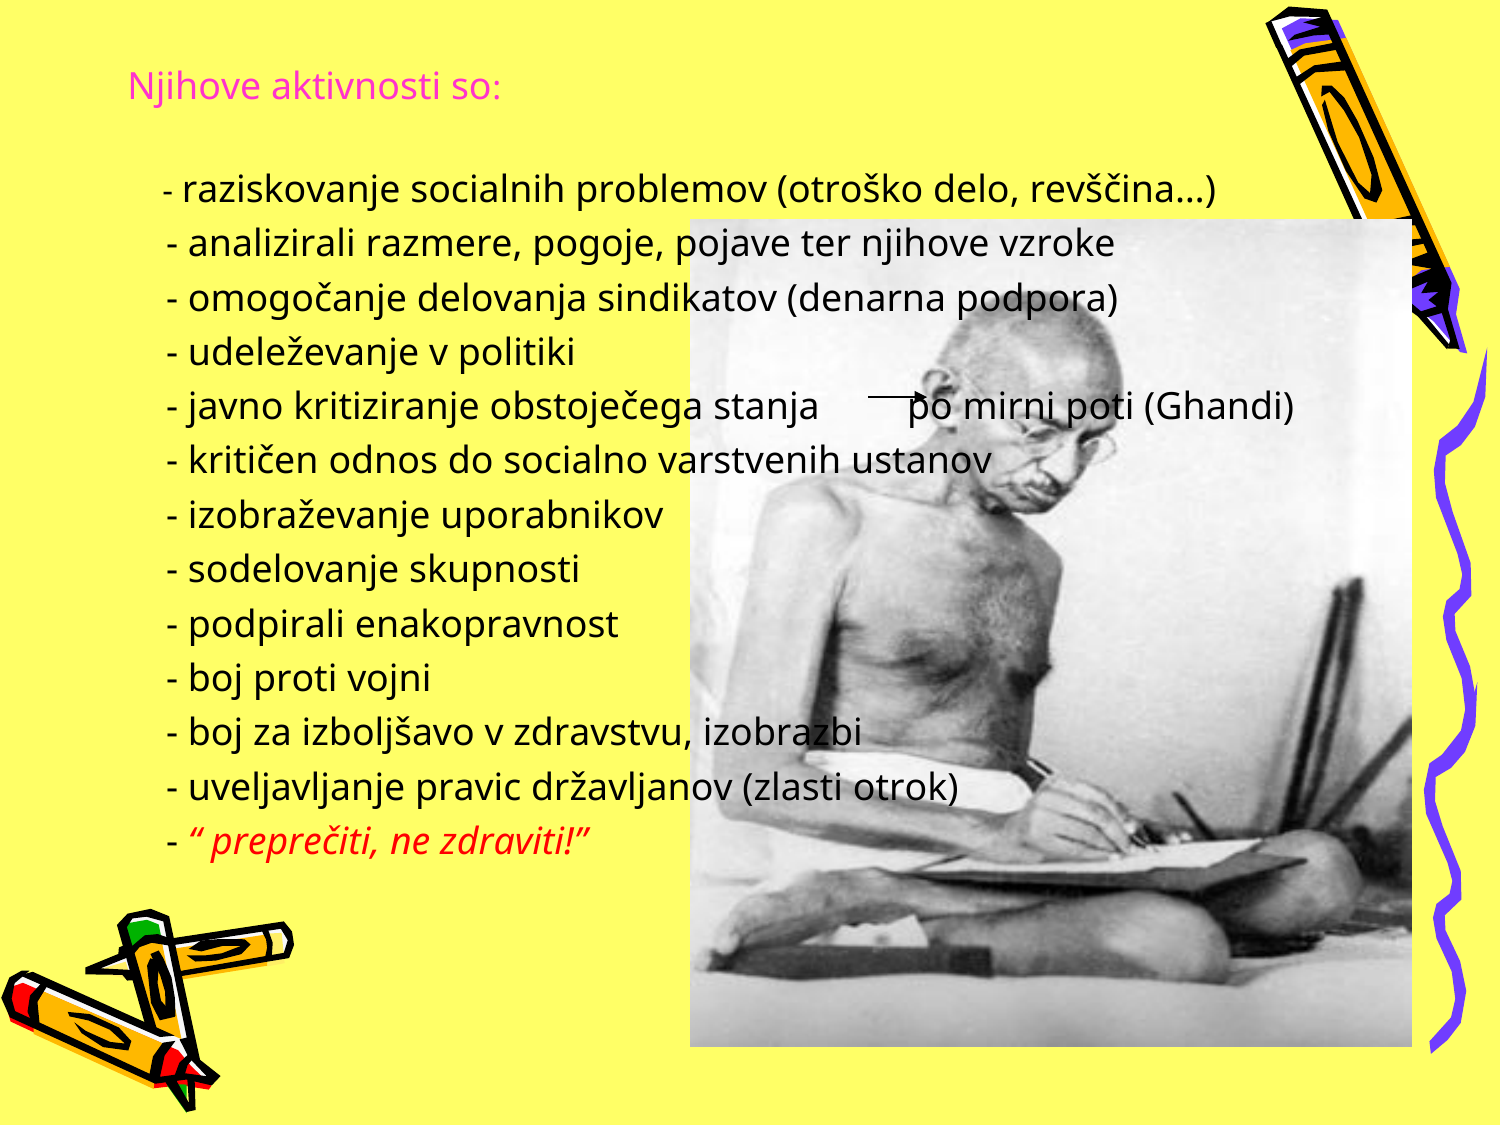

# Njihove aktivnosti so:
 - raziskovanje socialnih problemov (otroško delo, revščina…)
 - analizirali razmere, pogoje, pojave ter njihove vzroke
 - omogočanje delovanja sindikatov (denarna podpora)
 - udeleževanje v politiki
 - javno kritiziranje obstoječega stanja po mirni poti (Ghandi)
 - kritičen odnos do socialno varstvenih ustanov
 - izobraževanje uporabnikov
 - sodelovanje skupnosti
 - podpirali enakopravnost
 - boj proti vojni
 - boj za izboljšavo v zdravstvu, izobrazbi
 - uveljavljanje pravic državljanov (zlasti otrok)
 - “ preprečiti, ne zdraviti!”